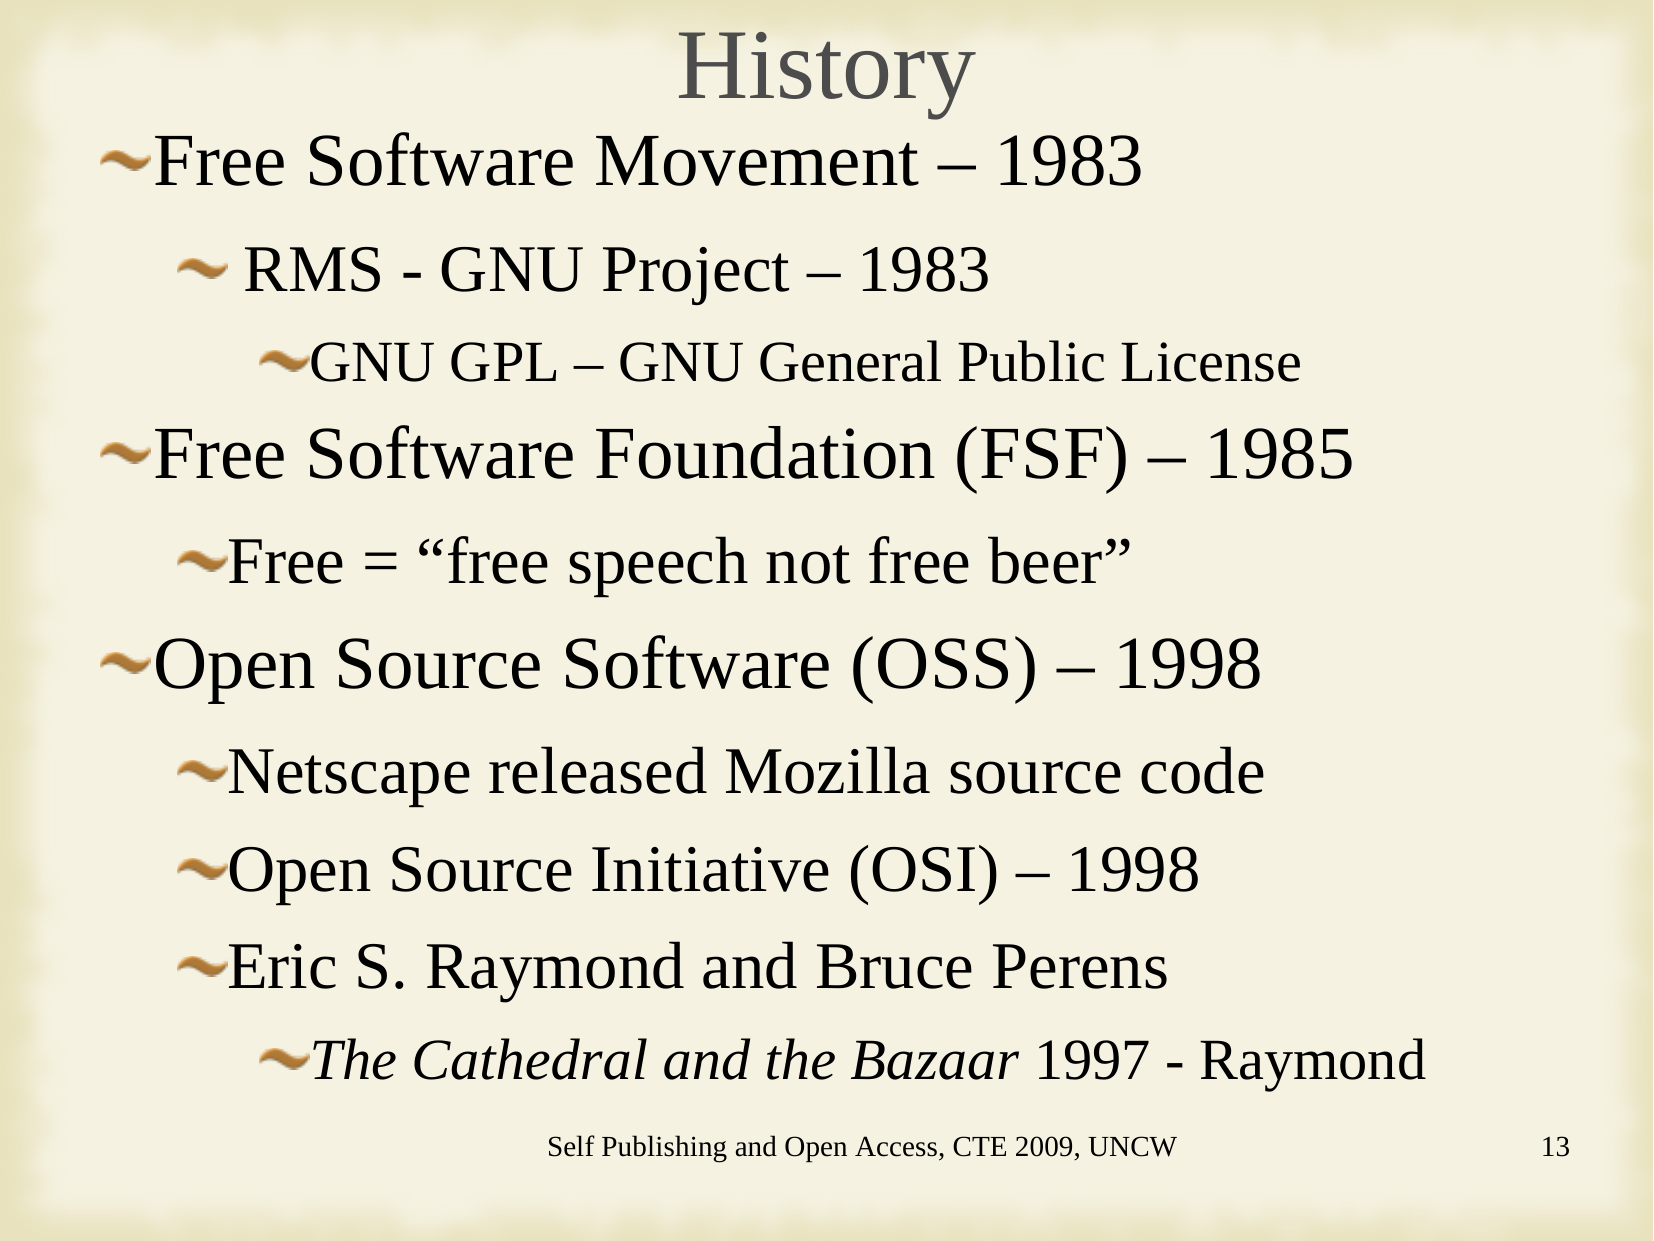

# History
Free Software Movement – 1983
 RMS - GNU Project – 1983
GNU GPL – GNU General Public License
Free Software Foundation (FSF) – 1985
Free = “free speech not free beer”
Open Source Software (OSS) – 1998
Netscape released Mozilla source code
Open Source Initiative (OSI) – 1998
Eric S. Raymond and Bruce Perens
The Cathedral and the Bazaar 1997 - Raymond
Self Publishing and Open Access, CTE 2009, UNCW
13